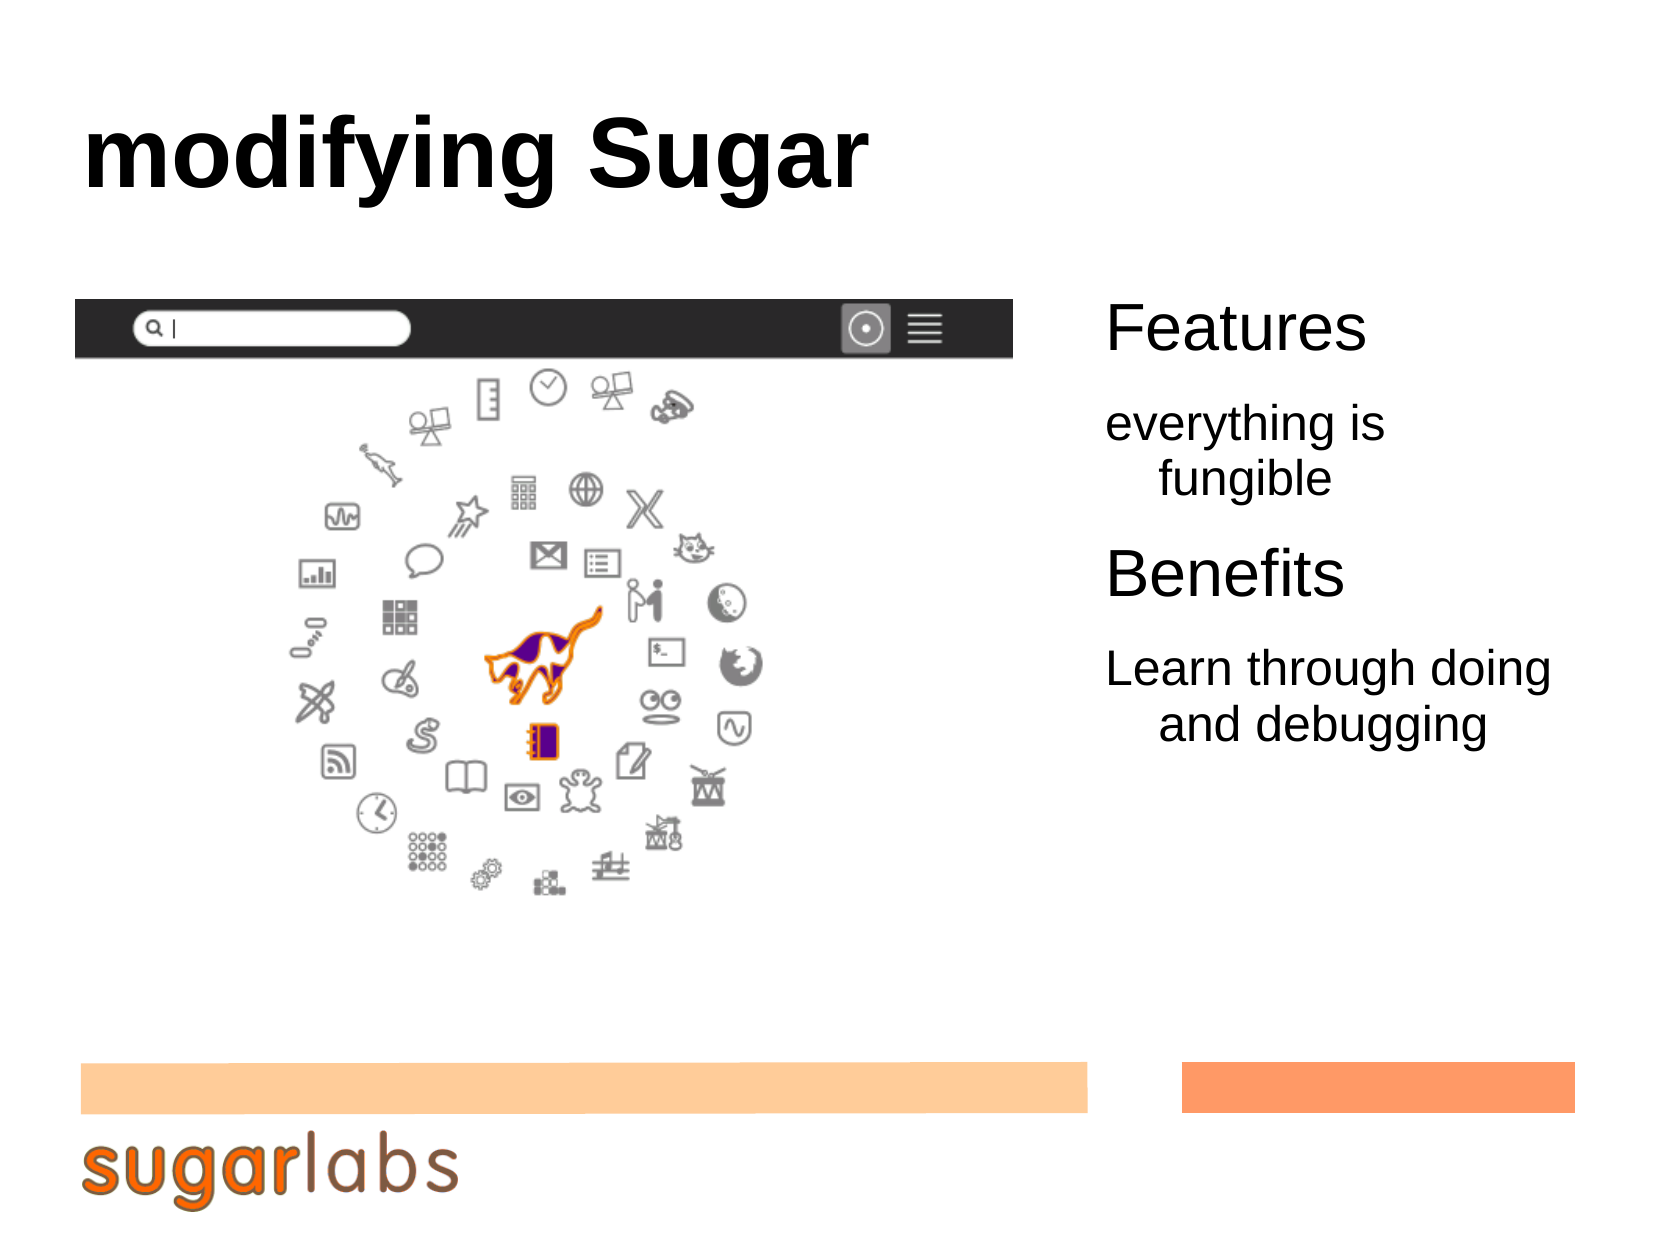

# modifying Sugar
Features
everything is fungible
Benefits
Learn through doing and debugging